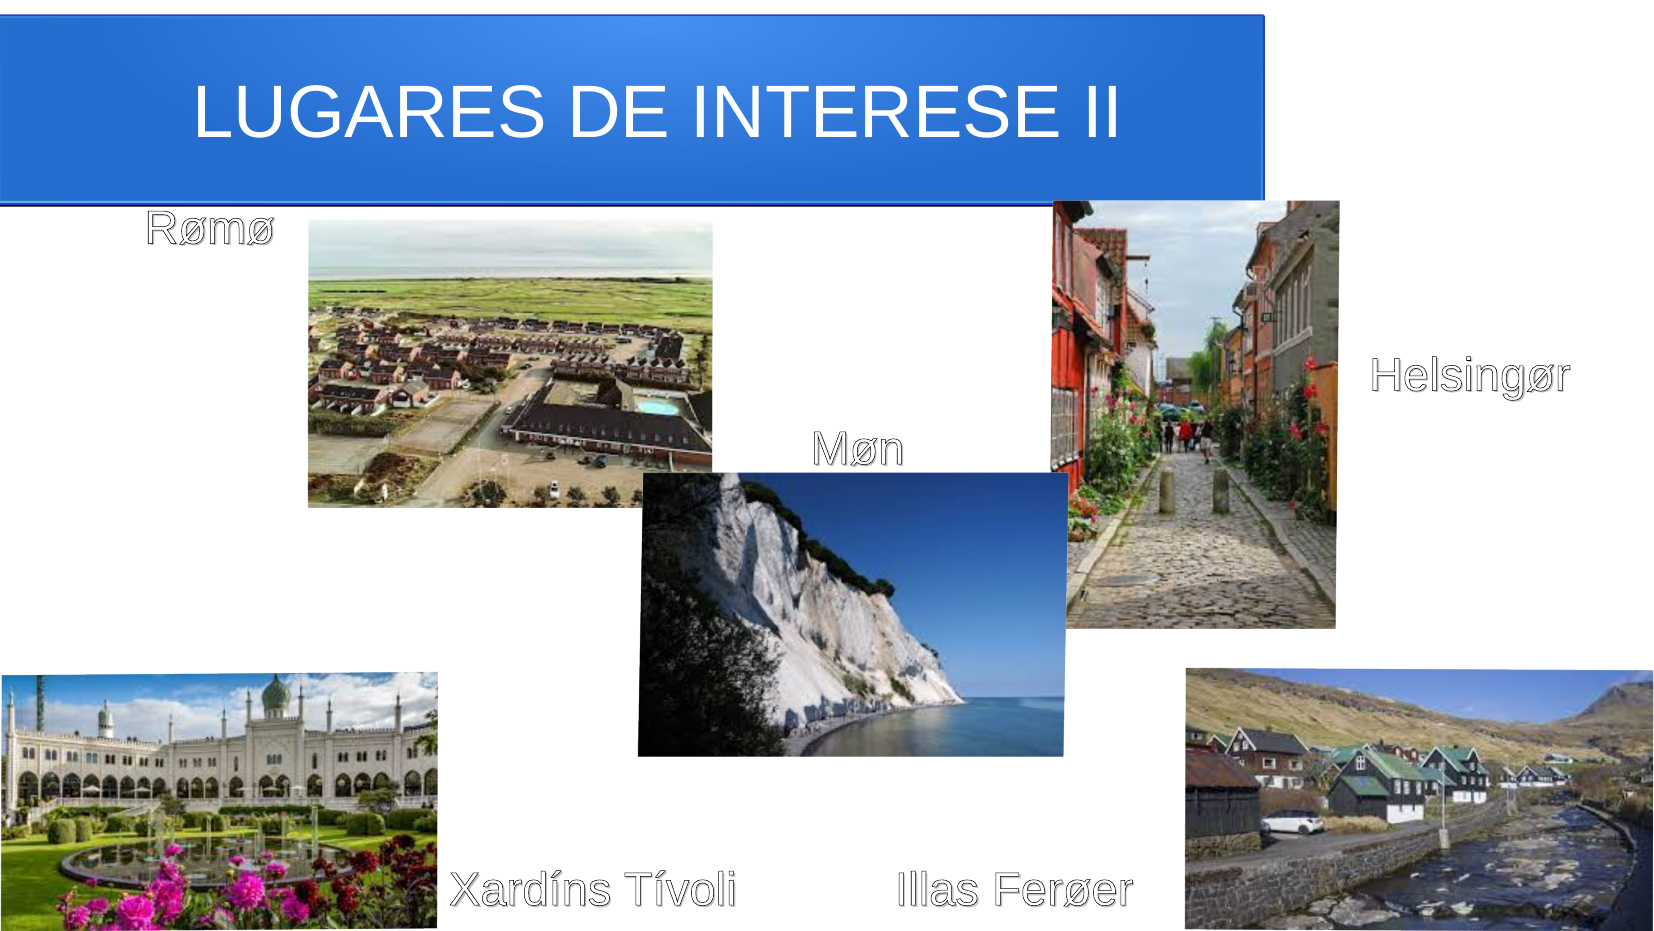

# LUGARES DE INTERESE II
Rømø
Helsingør
Møn
 Xardíns Tívoli Illas Ferøer